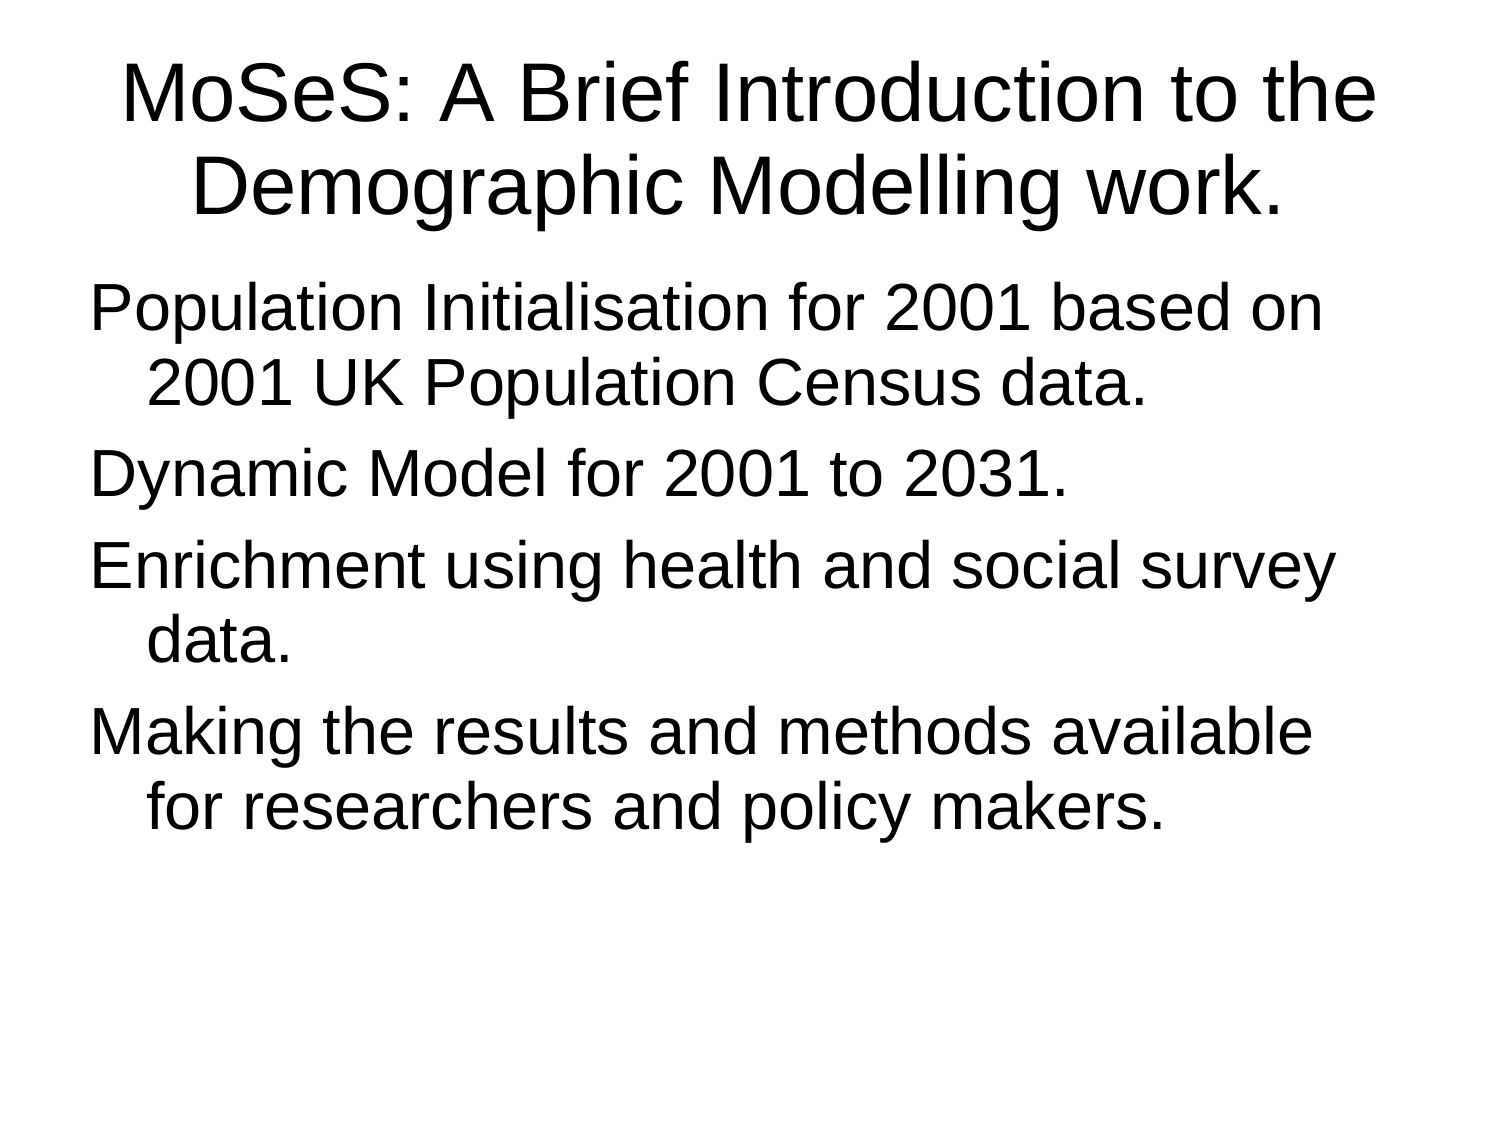

# MoSeS: A Brief Introduction to the Demographic Modelling work.
Population Initialisation for 2001 based on 2001 UK Population Census data.
Dynamic Model for 2001 to 2031.
Enrichment using health and social survey data.
Making the results and methods available for researchers and policy makers.